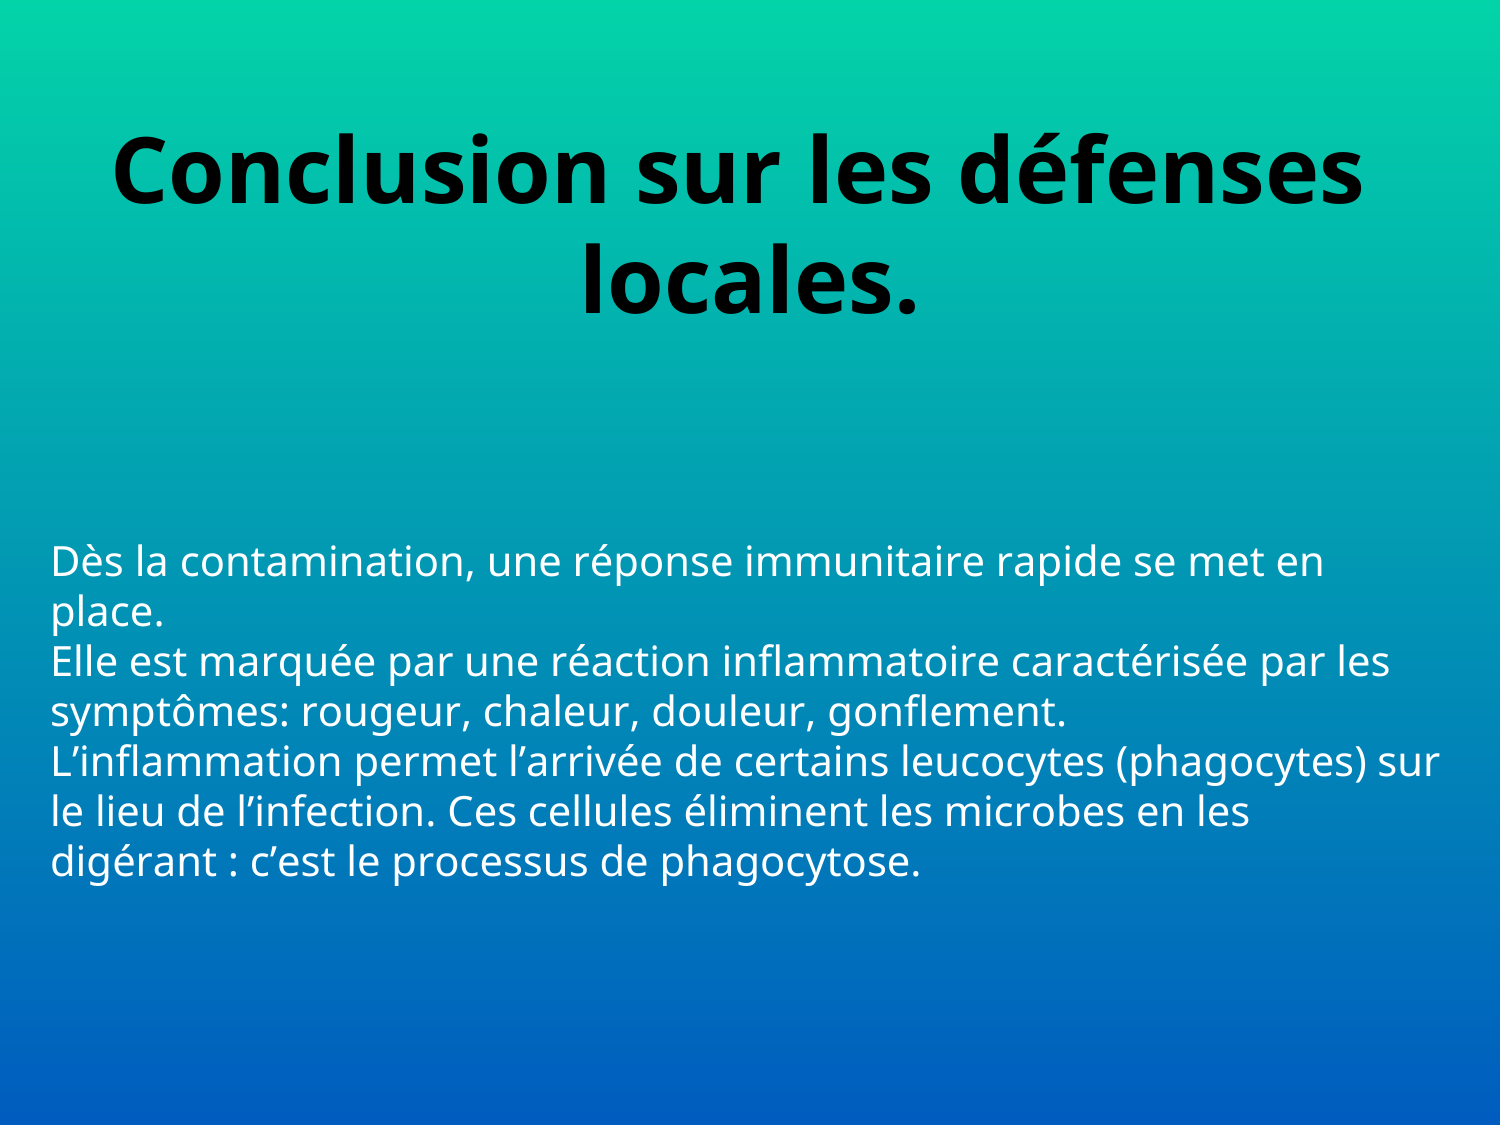

# Conclusion sur les défenses locales.
Dès la contamination, une réponse immunitaire rapide se met en place.
Elle est marquée par une réaction inflammatoire caractérisée par les symptômes: rougeur, chaleur, douleur, gonflement.
L’inflammation permet l’arrivée de certains leucocytes (phagocytes) sur le lieu de l’infection. Ces cellules éliminent les microbes en les digérant : c’est le processus de phagocytose.
.